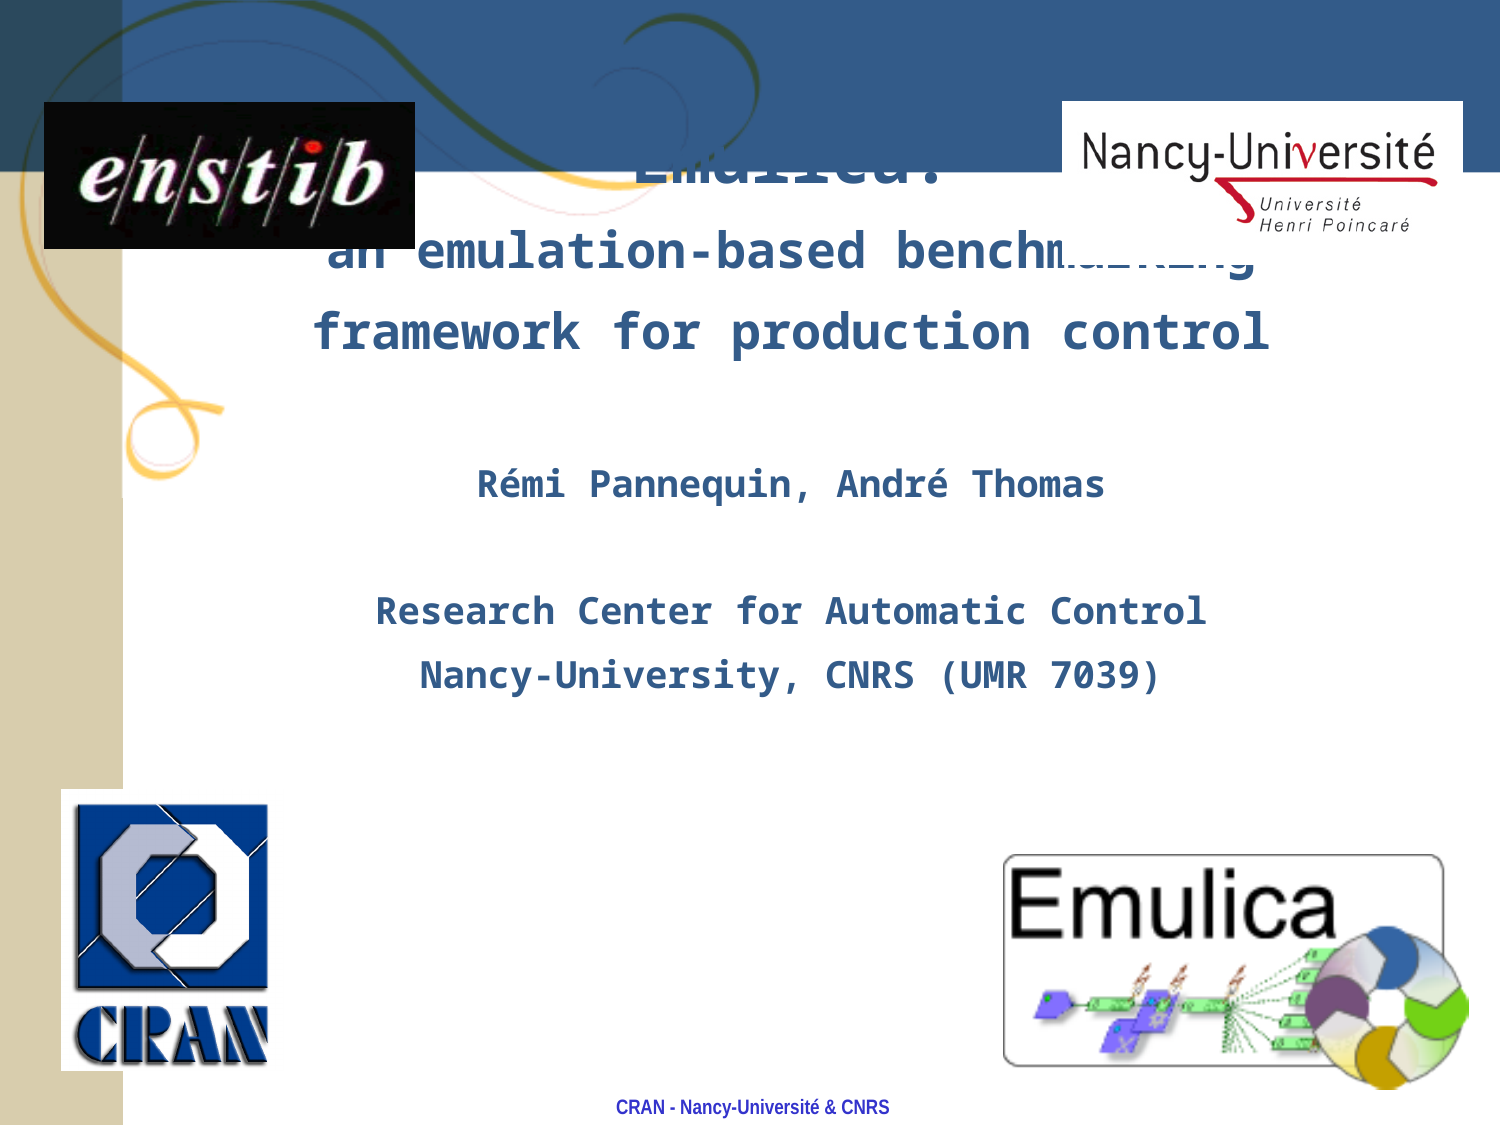

# Emulica:
an emulation-based benchmarking
framework for production control
Rémi Pannequin, André Thomas
Research Center for Automatic Control
Nancy-University, CNRS (UMR 7039)